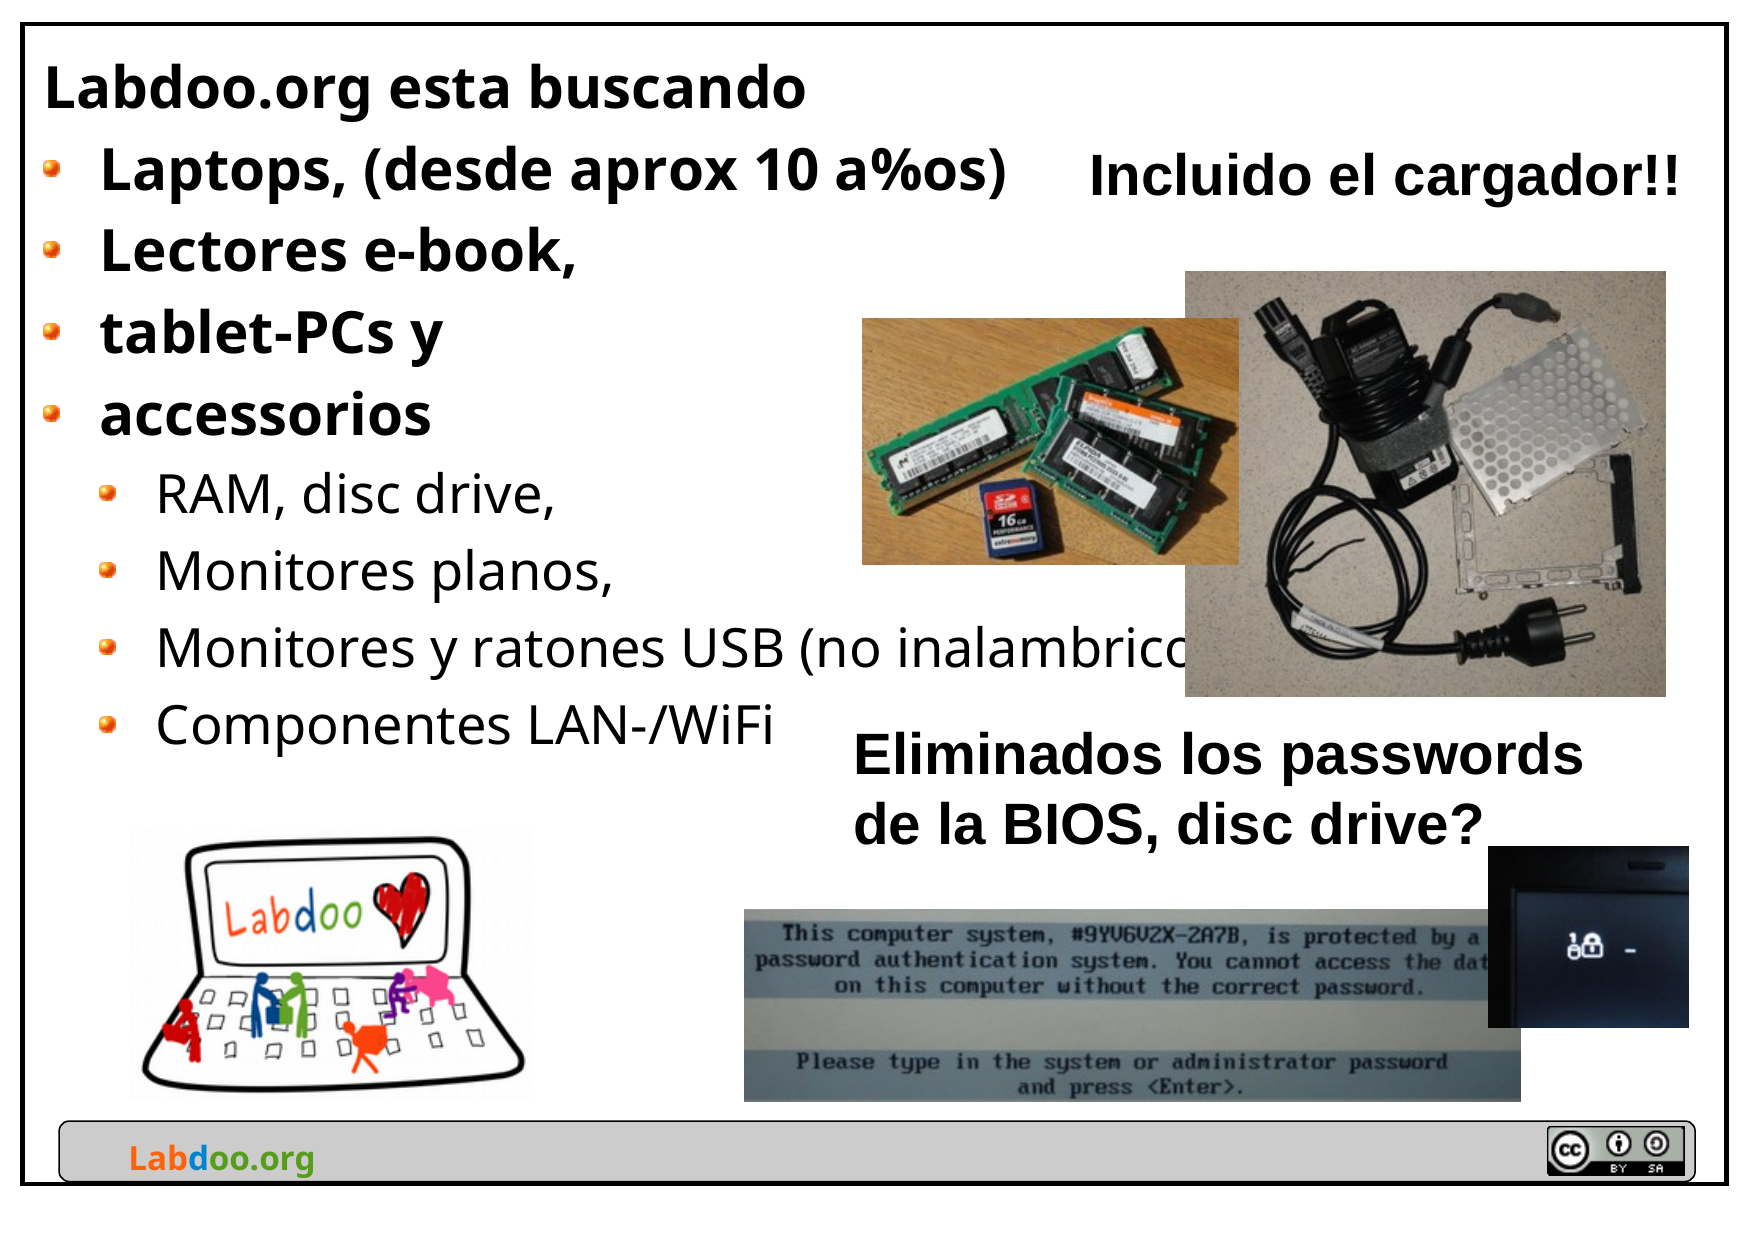

# Labdoo.org esta buscando
Laptops, (desde aprox 10 a%os)
Lectores e-book,
tablet-PCs y
accessorios
RAM, disc drive,
Monitores planos,
Monitores y ratones USB (no inalambricos)
Componentes LAN-/WiFi
Incluido el cargador!!
Eliminados los passwords de la BIOS, disc drive?
Labdoo.org